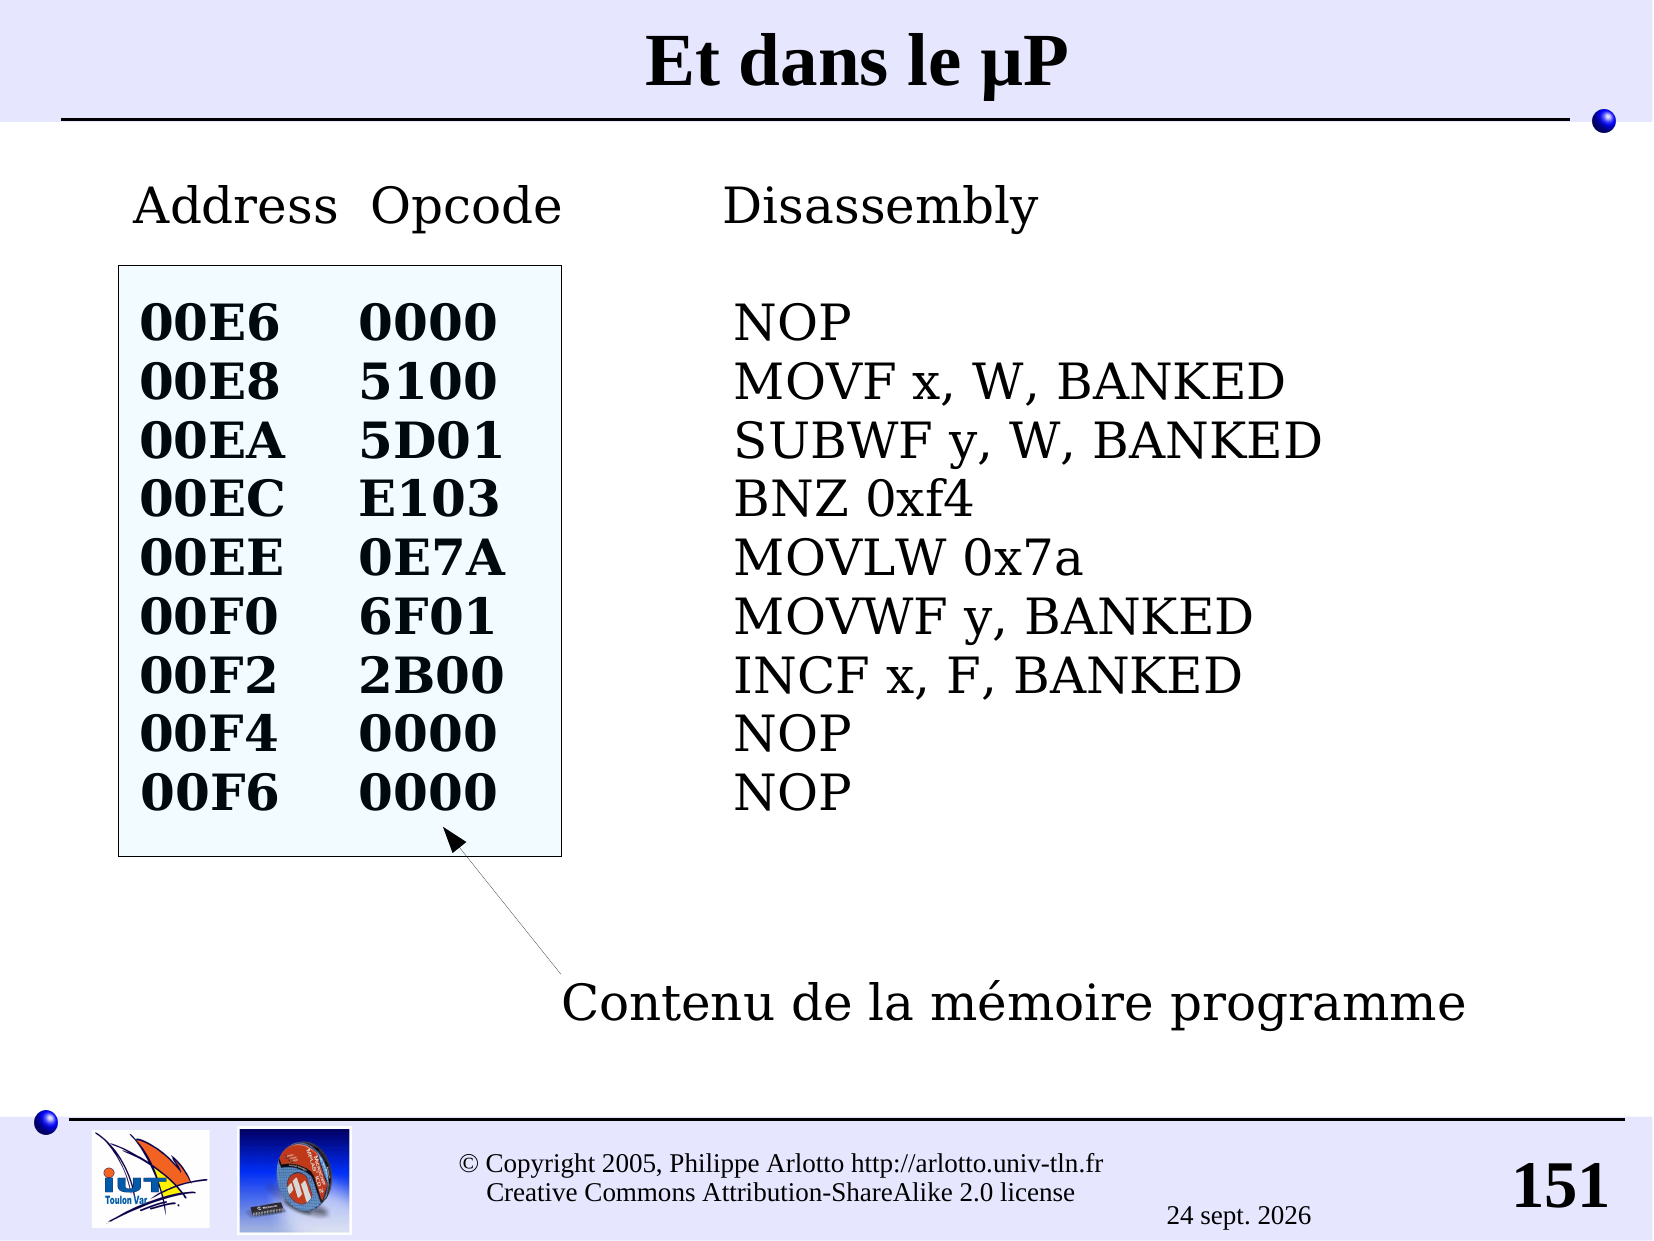

# Et dans le µP
 	Address Opcode Disassembly
 00E6 	0000				NOP
 00E8 	5100				MOVF x, W, BANKED
 00EA 	5D01				SUBWF y, W, BANKED
 00EC 	E103				BNZ 0xf4
 00EE 	0E7A				MOVLW 0x7a
 00F0 	6F01				MOVWF y, BANKED
 00F2 	2B00				INCF x, F, BANKED
 00F4 	0000				NOP
 00F6 	0000				NOP
Contenu de la mémoire programme